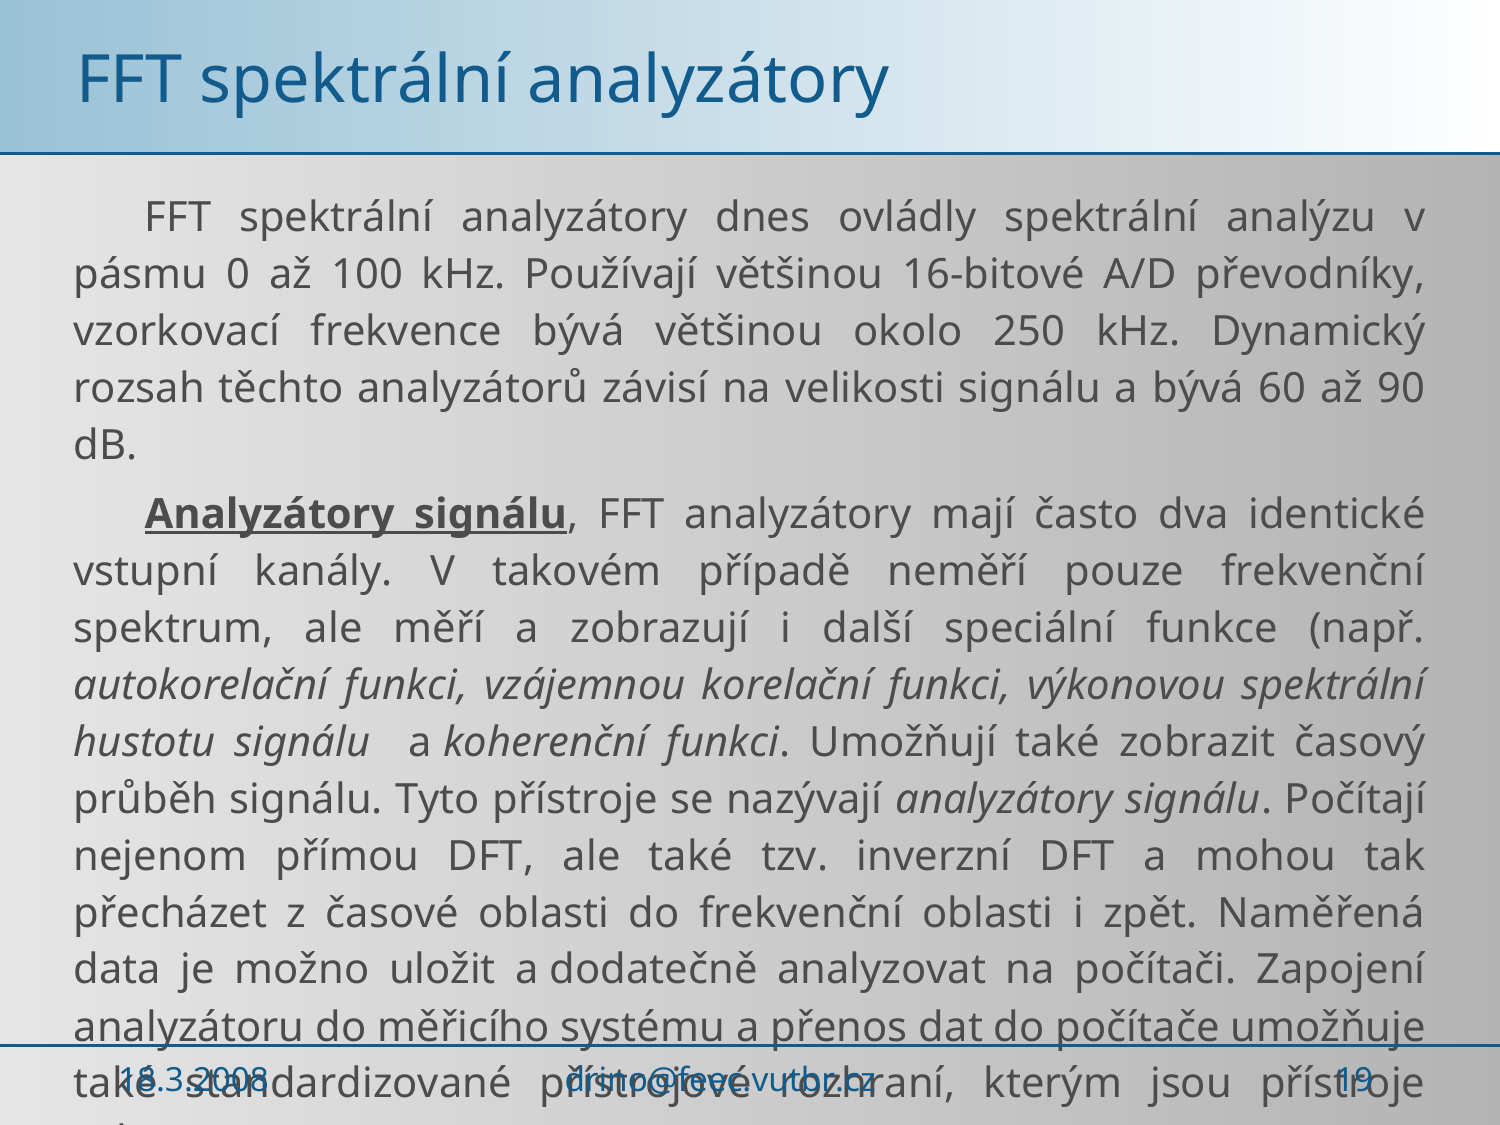

# FFT spektrální analyzátory
FFT spektrální analyzátory dnes ovládly spektrální analýzu v pásmu 0 až 100 kHz. Používají většinou 16-bitové A/D převodníky, vzorkovací frekvence bývá většinou okolo 250 kHz. Dynamický rozsah těchto analyzátorů závisí na velikosti signálu a bývá 60 až 90 dB.
Analyzátory signálu, FFT analyzátory mají často dva identické vstupní kanály. V takovém případě neměří pouze frekvenční spektrum, ale měří a zobrazují i další speciální funkce (např. autokorelační funkci, vzájemnou korelační funkci, výkonovou spektrální hustotu signálu a koherenční funkci. Umožňují také zobrazit časový průběh signálu. Tyto přístroje se nazývají analyzátory signálu. Počítají nejenom přímou DFT, ale také tzv. inverzní DFT a mohou tak přecházet z časové oblasti do frekvenční oblasti i zpět. Naměřená data je možno uložit a dodatečně analyzovat na počítači. Zapojení analyzátoru do měřicího systému a přenos dat do počítače umožňuje také standardizované přístrojové rozhraní, kterým jsou přístroje vybaveny.
18.3.2008
drino@feec.vutbr.cz